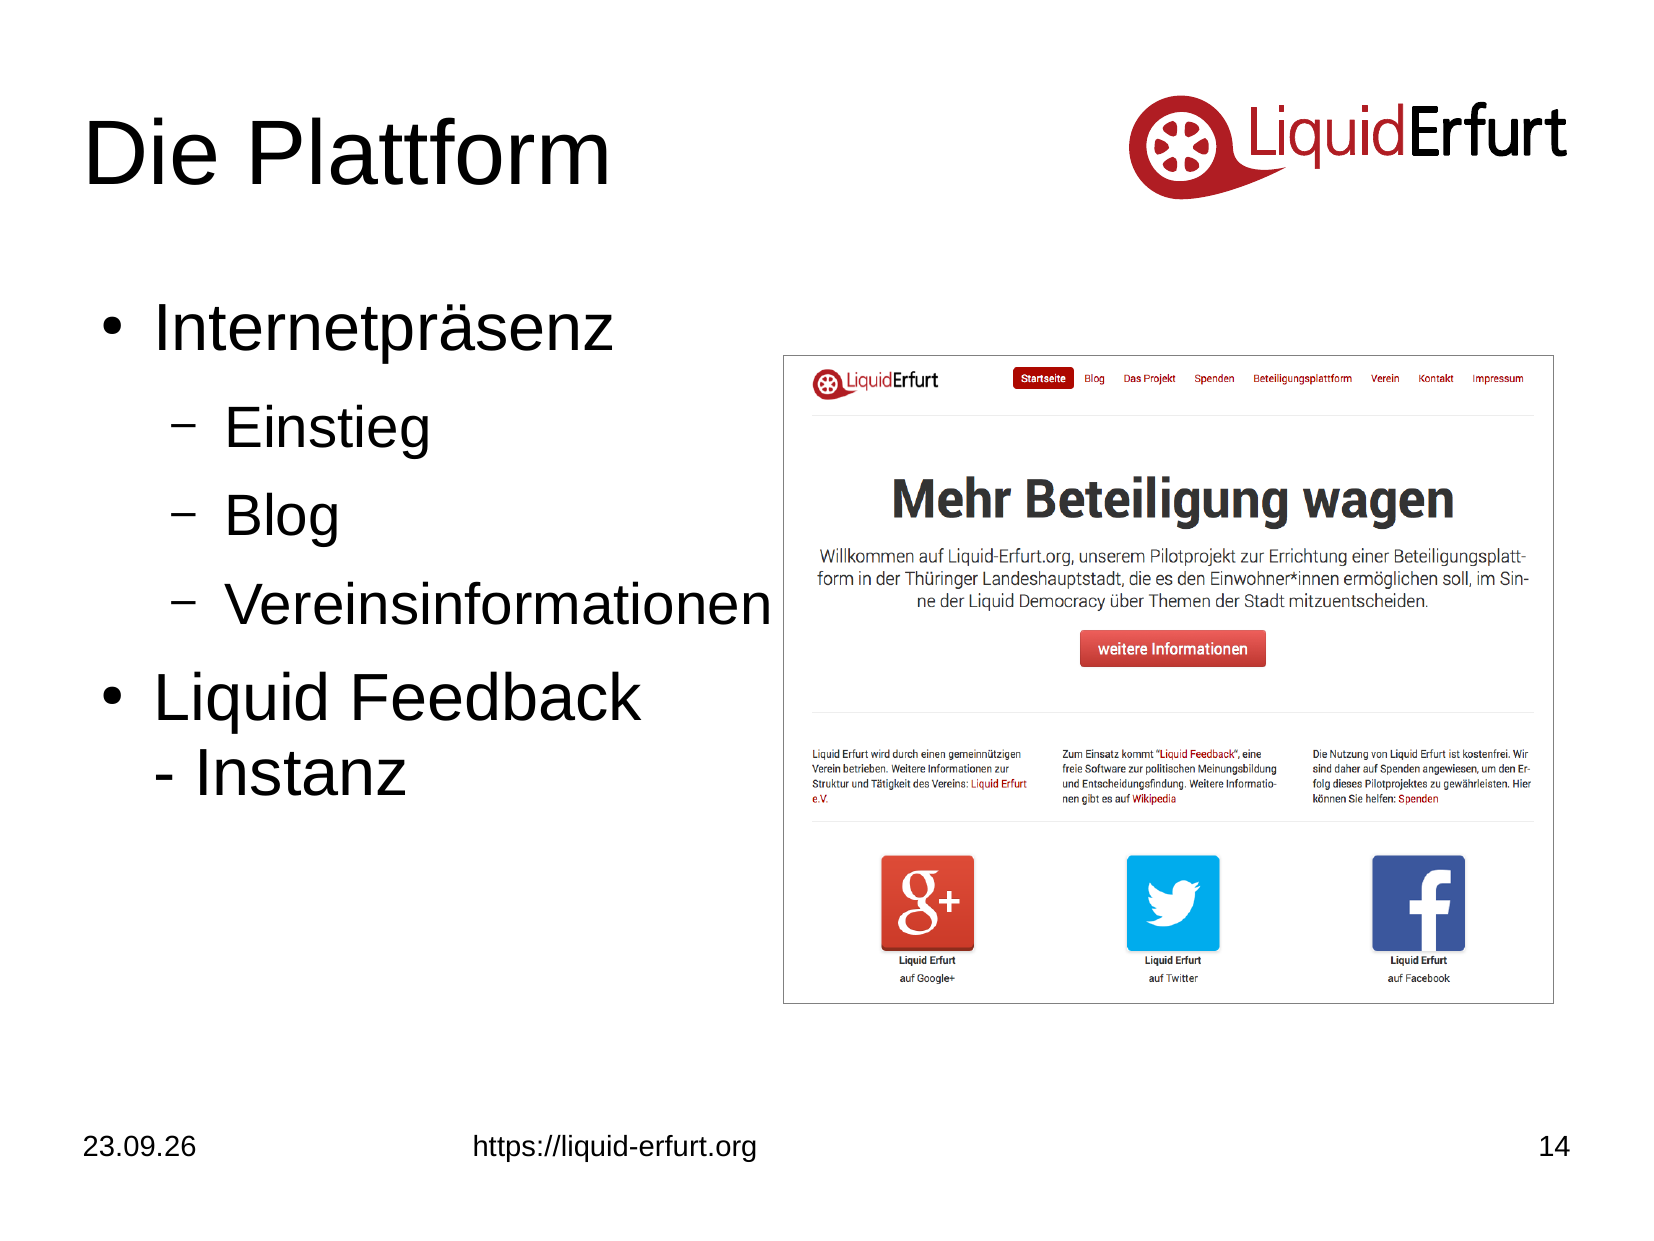

# Die Plattform
Internetpräsenz
Einstieg
Blog
Vereinsinformationen
Liquid Feedback
- Instanz
https://liquid-erfurt.org
14